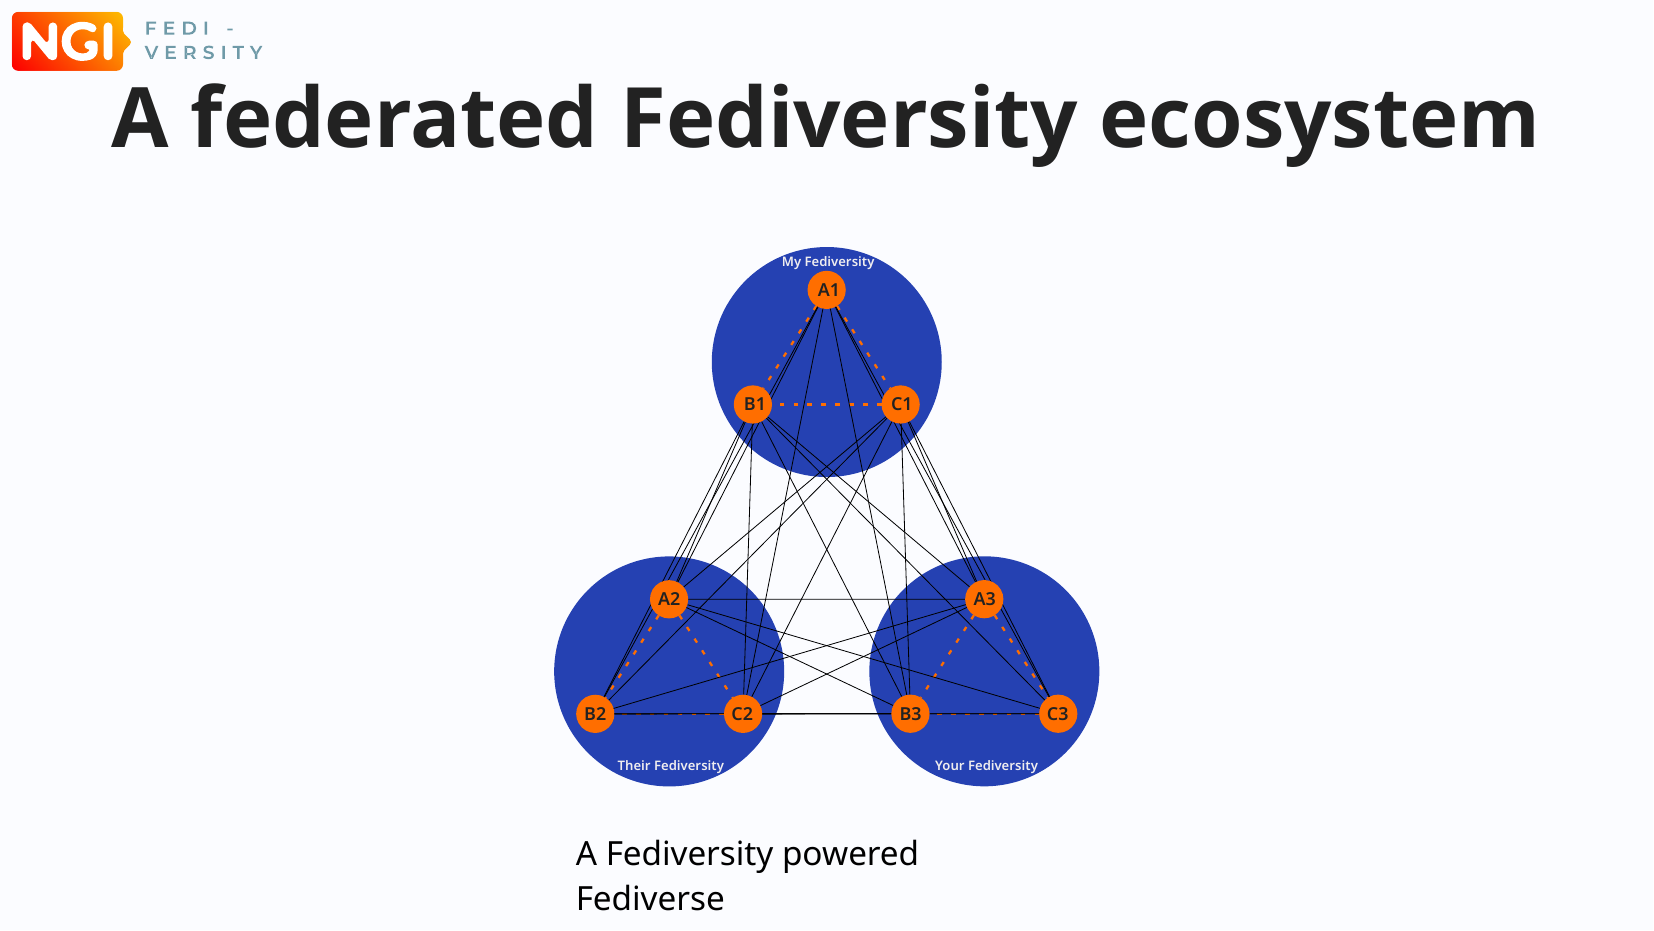

# A federated Fediversity ecosystem
A Fediversity powered Fediverse